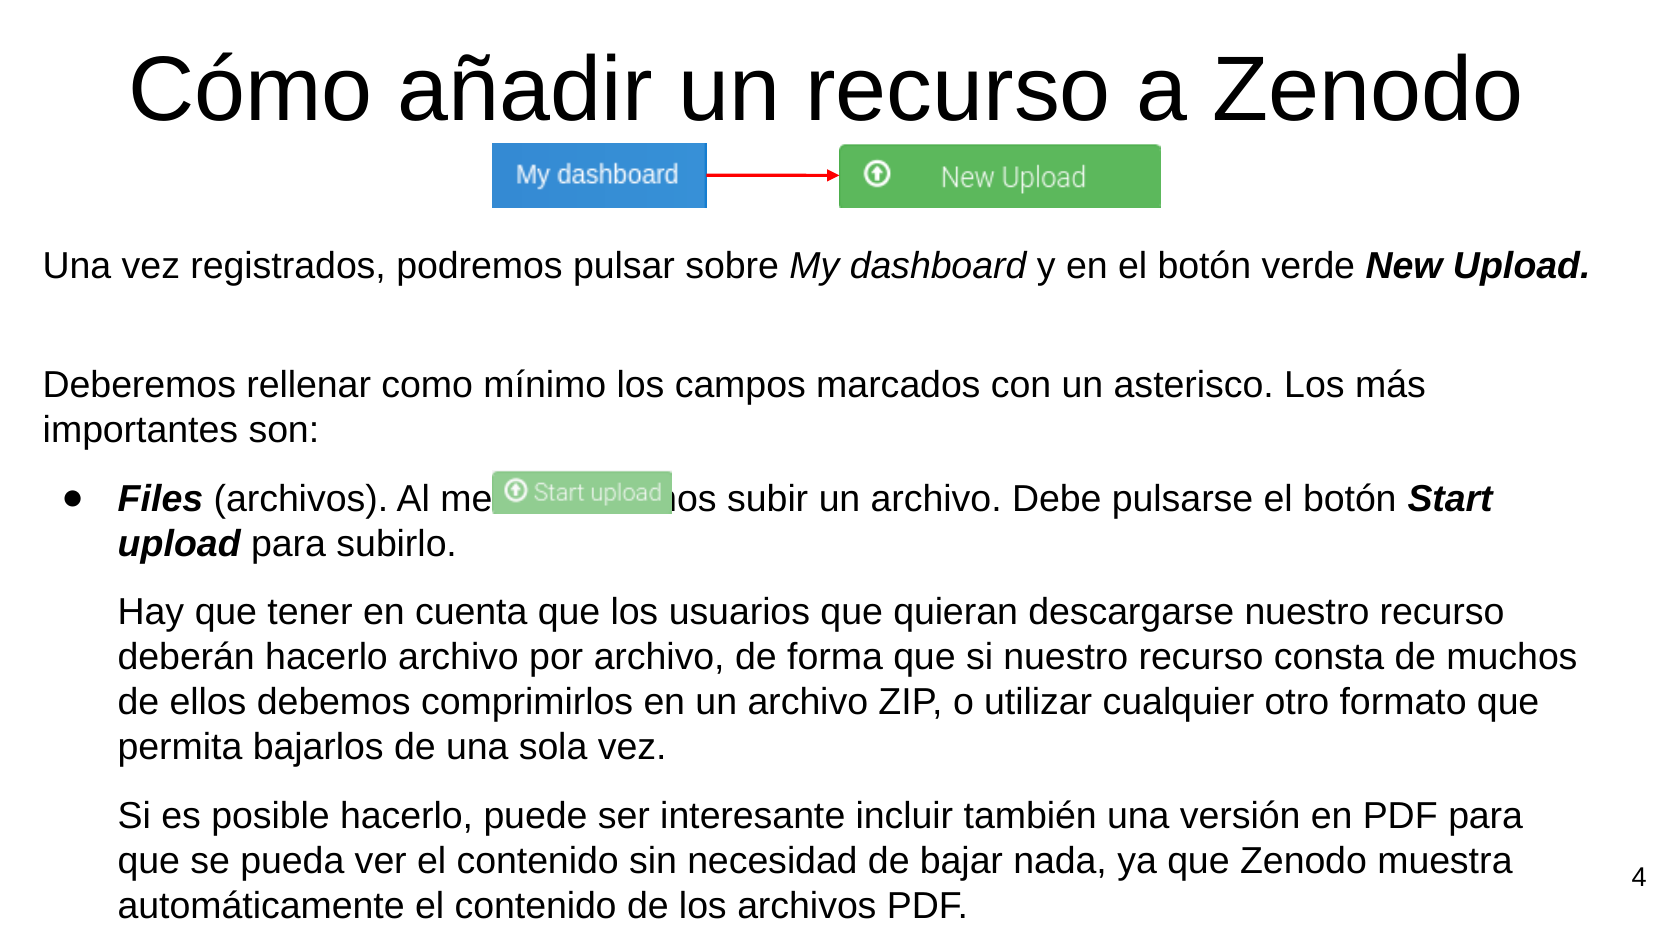

# Cómo añadir un recurso a Zenodo
Una vez registrados, podremos pulsar sobre My dashboard y en el botón verde New Upload.
Deberemos rellenar como mínimo los campos marcados con un asterisco. Los más importantes son:
Files (archivos). Al menos debemos subir un archivo. Debe pulsarse el botón Start upload para subirlo.
Hay que tener en cuenta que los usuarios que quieran descargarse nuestro recurso deberán hacerlo archivo por archivo, de forma que si nuestro recurso consta de muchos de ellos debemos comprimirlos en un archivo ZIP, o utilizar cualquier otro formato que permita bajarlos de una sola vez.
Si es posible hacerlo, puede ser interesante incluir también una versión en PDF para que se pueda ver el contenido sin necesidad de bajar nada, ya que Zenodo muestra automáticamente el contenido de los archivos PDF.